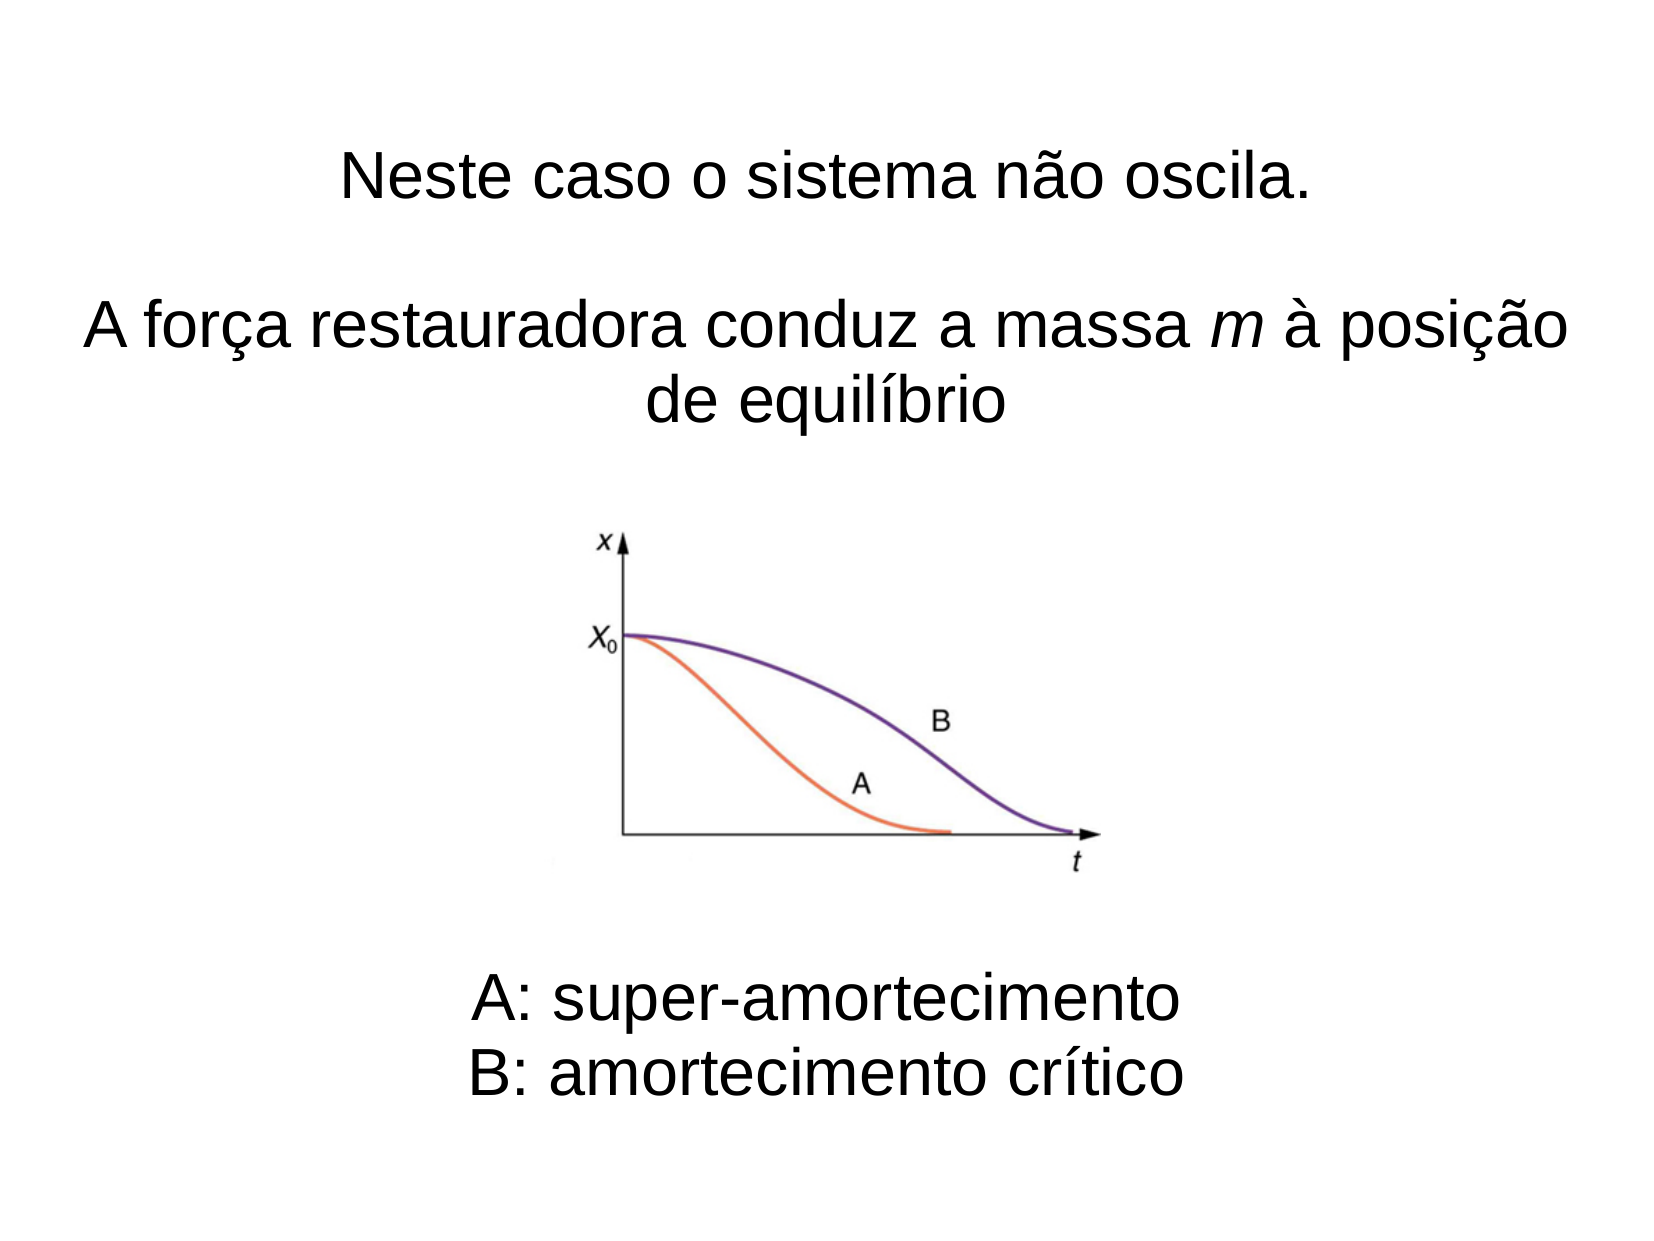

# Neste caso o sistema não oscila.
A força restauradora conduz a massa m à posição de equilíbrio
A: super-amortecimento
B: amortecimento crítico